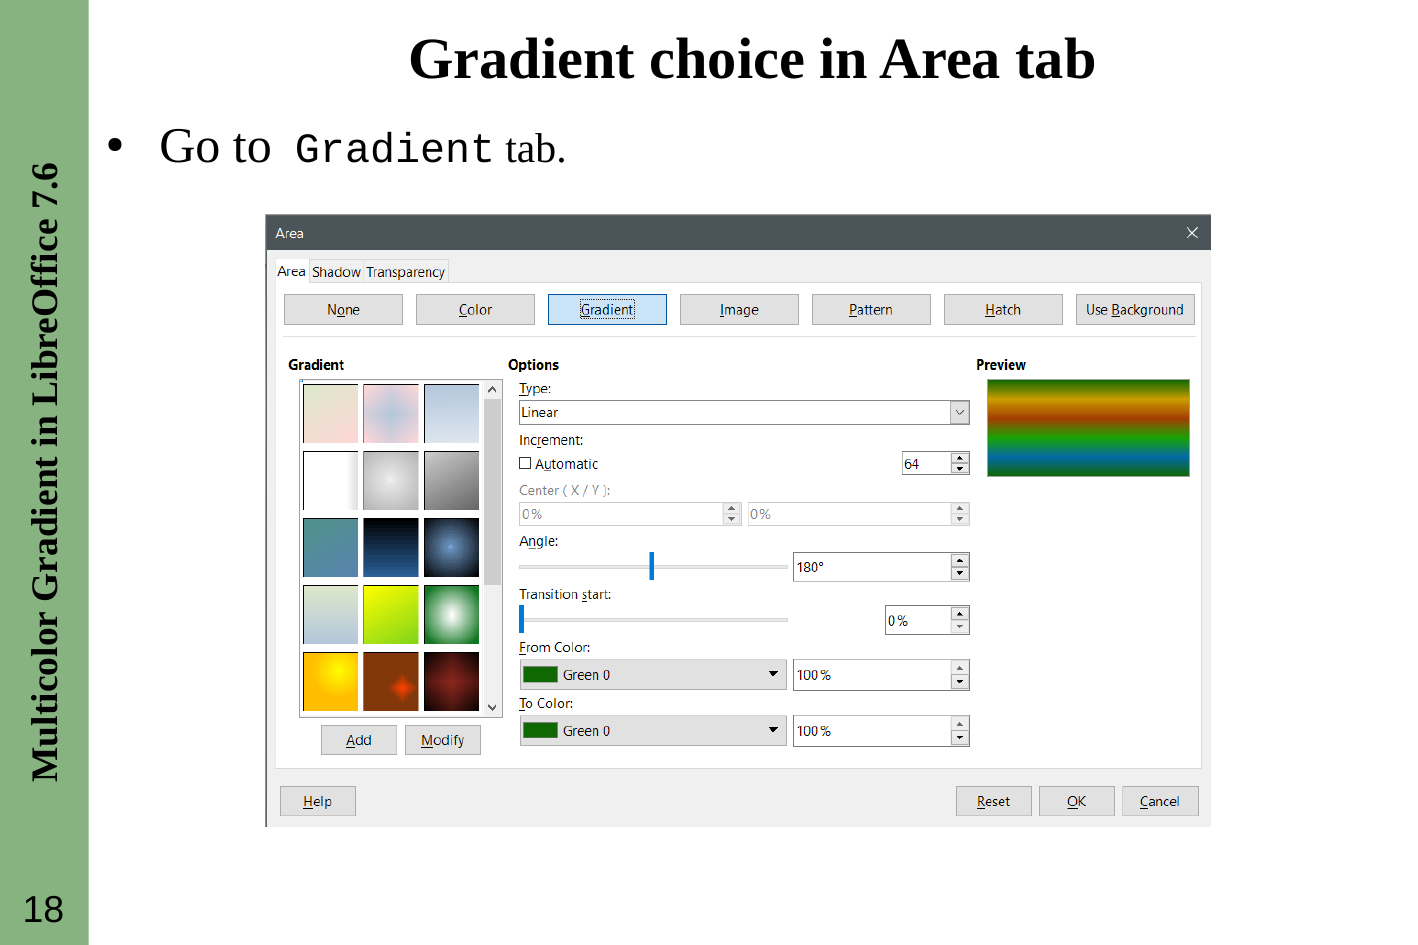

# Gradient choice in Area tab
Go to Gradient tab.